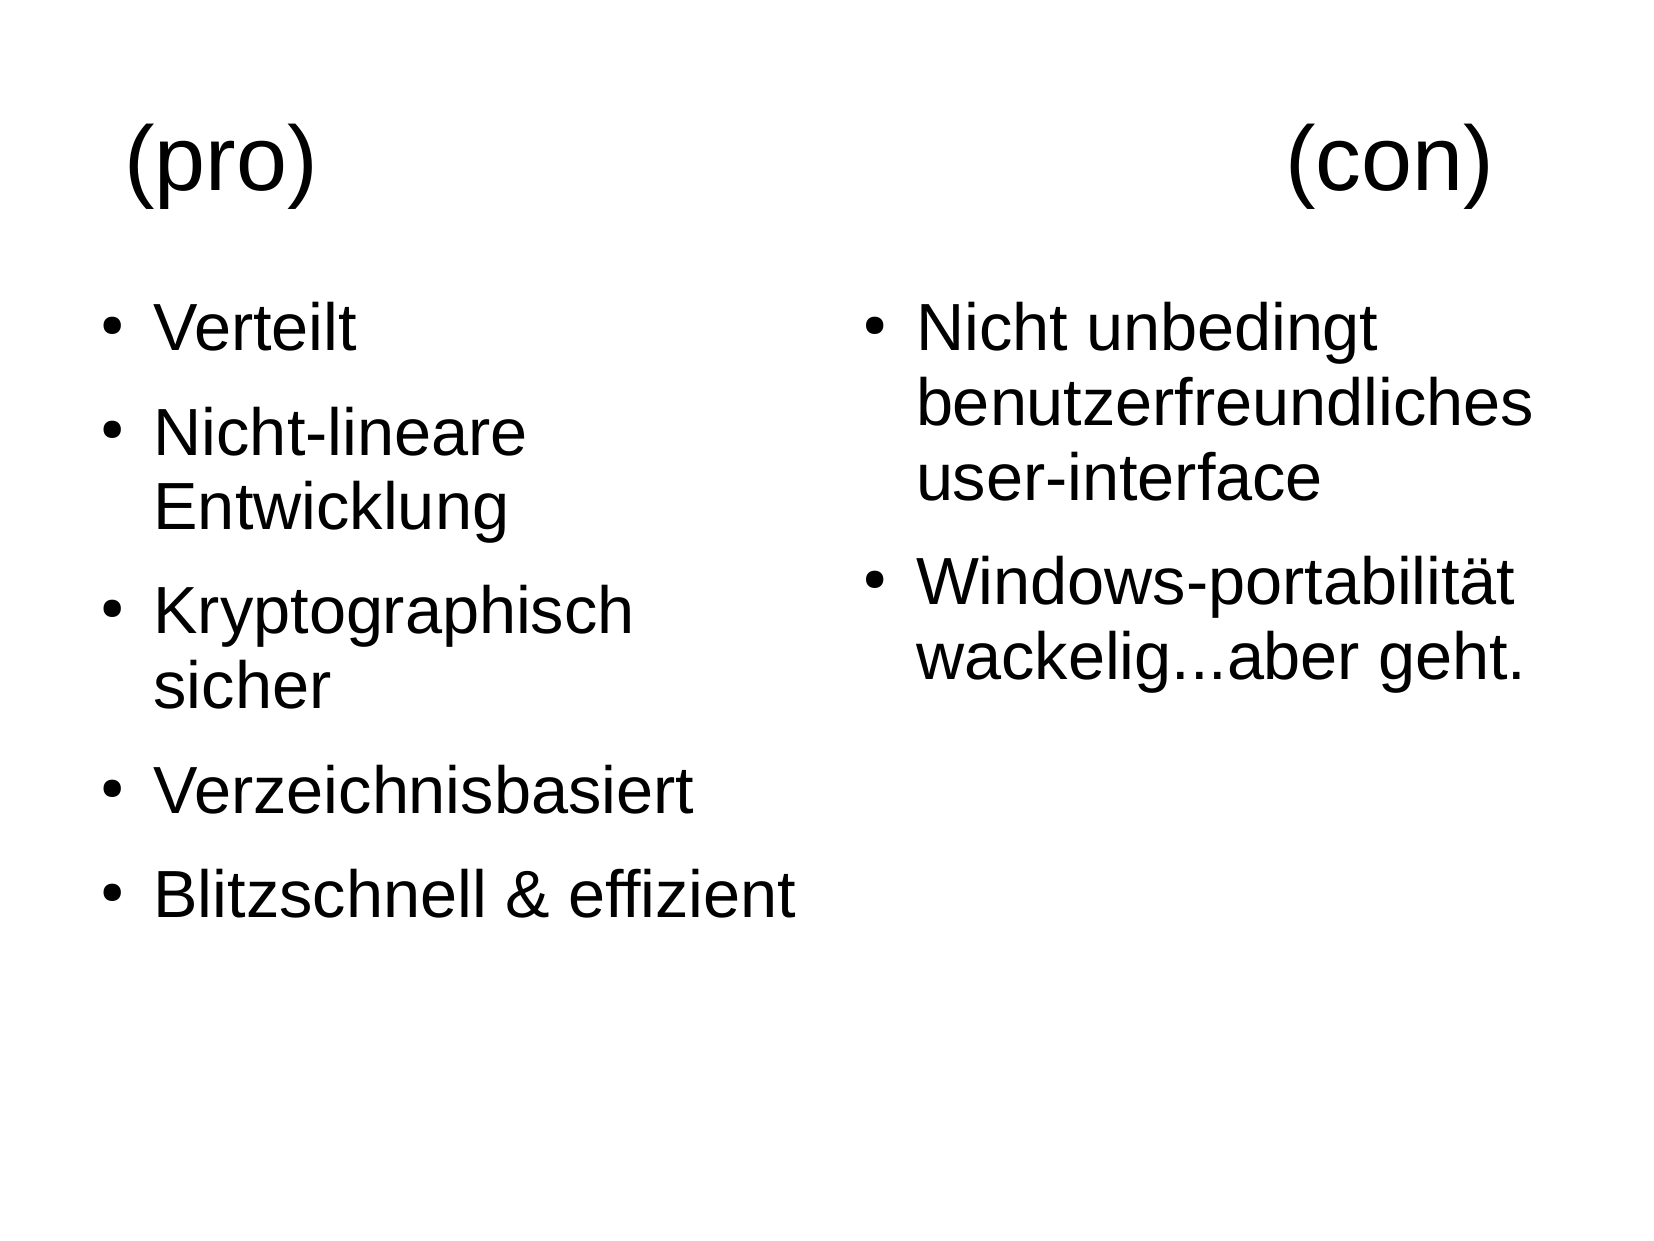

# (pro) (con)
Verteilt
Nicht-lineare Entwicklung
Kryptographisch sicher
Verzeichnisbasiert
Blitzschnell & effizient
Nicht unbedingt benutzerfreundliches user-interface
Windows-portabilität wackelig...aber geht.